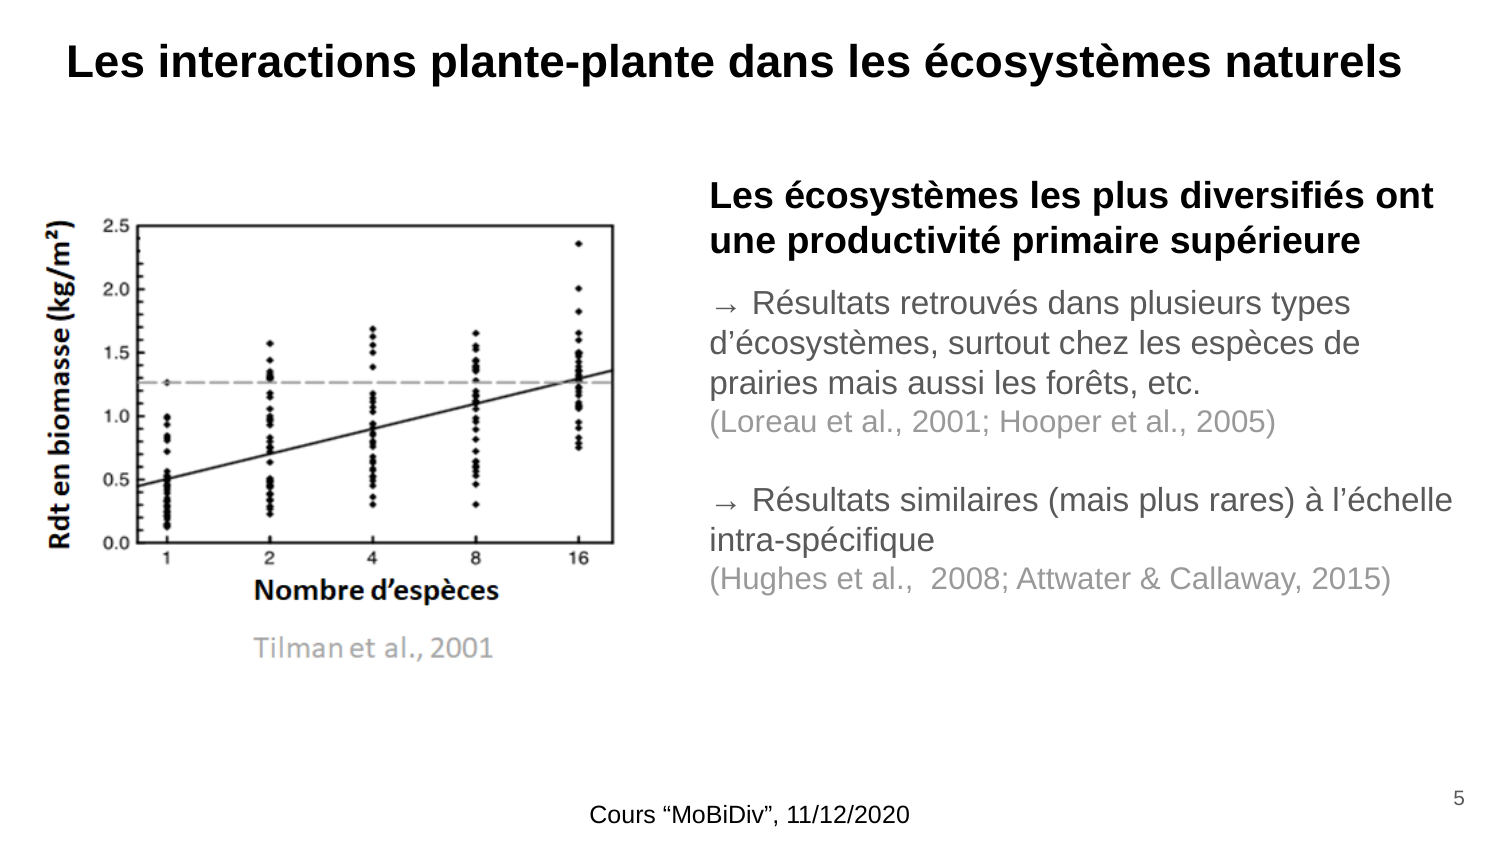

# Les interactions plante-plante dans les écosystèmes naturels
Les écosystèmes les plus diversifiés ont une productivité primaire supérieure
→ Résultats retrouvés dans plusieurs types d’écosystèmes, surtout chez les espèces de prairies mais aussi les forêts, etc.
(Loreau et al., 2001; Hooper et al., 2005)
→ Résultats similaires (mais plus rares) à l’échelle intra-spécifique
(Hughes et al., 2008; Attwater & Callaway, 2015)